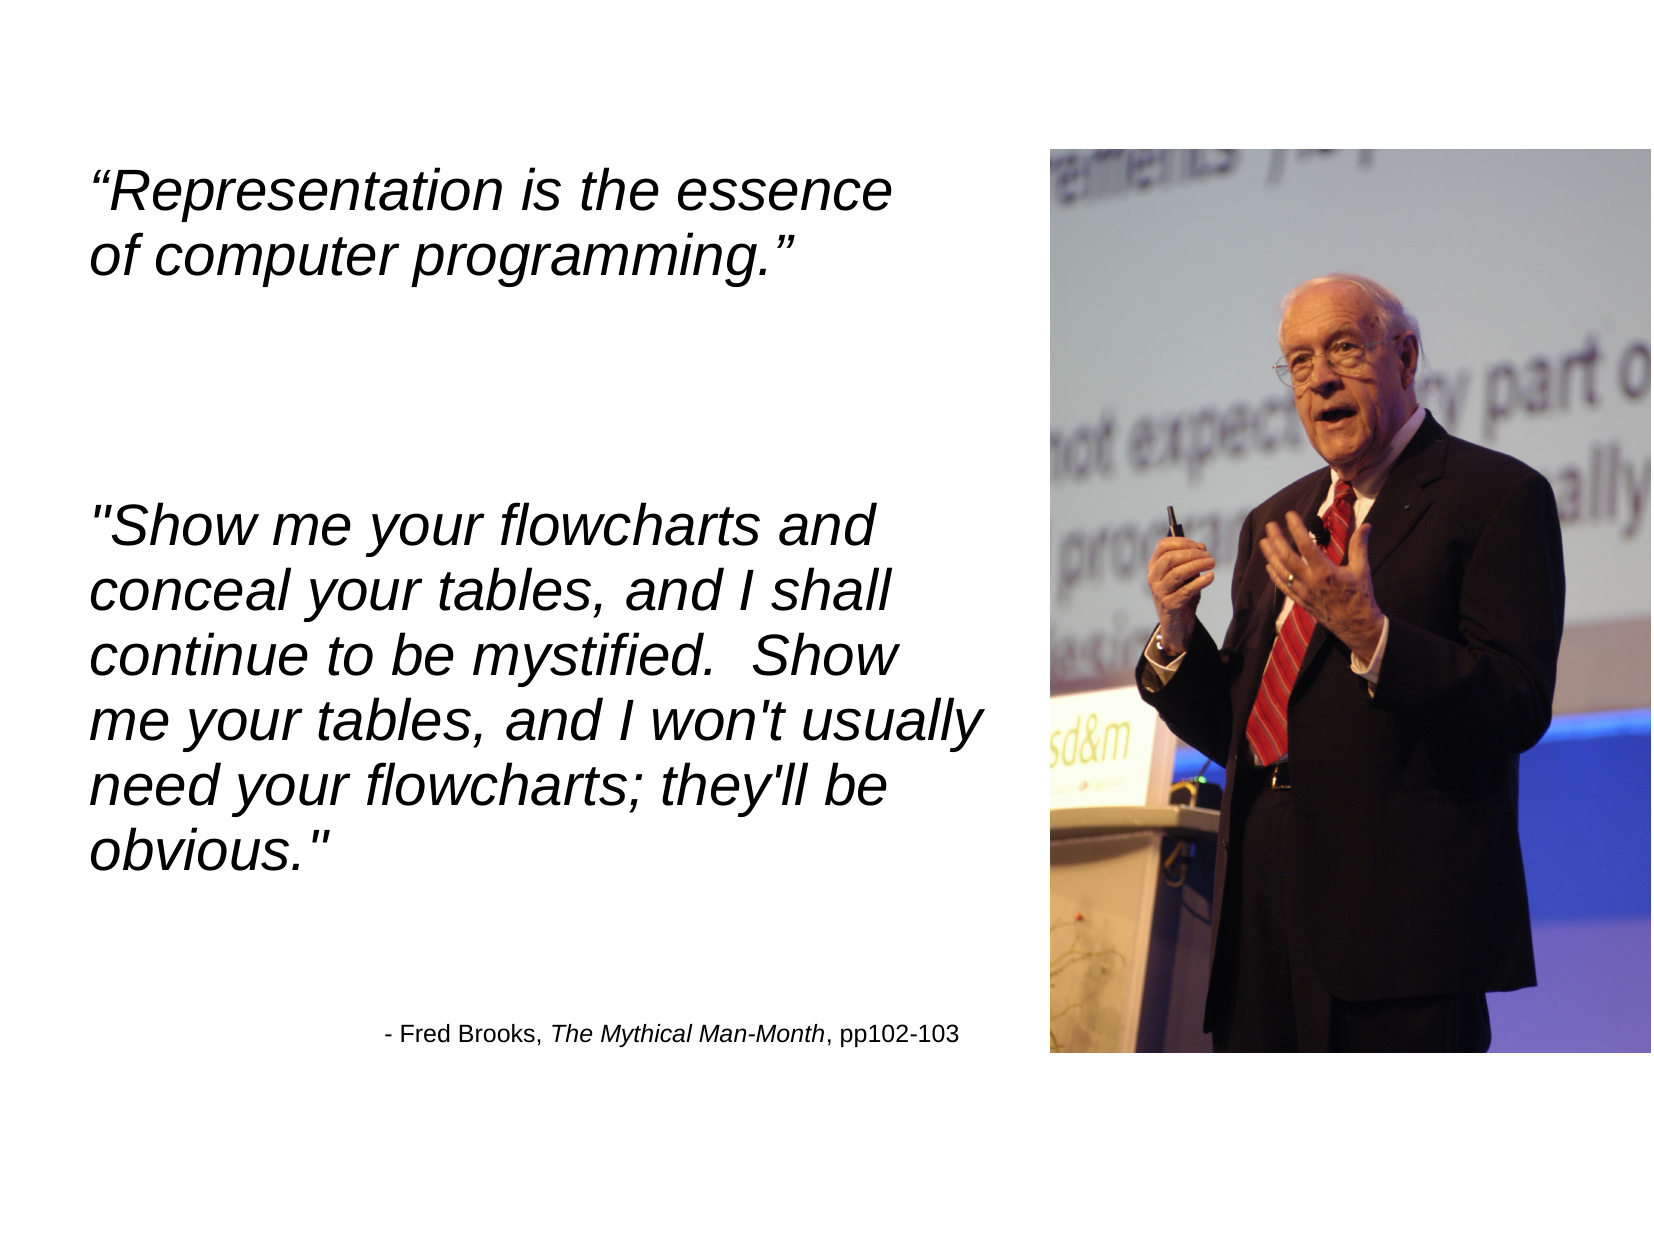

“Representation is the essence
of computer programming.”
"Show me your flowcharts and
conceal your tables, and I shall
continue to be mystified. Show
me your tables, and I won't usually
need your flowcharts; they'll be
obvious."
- Fred Brooks, The Mythical Man-Month, pp102-103